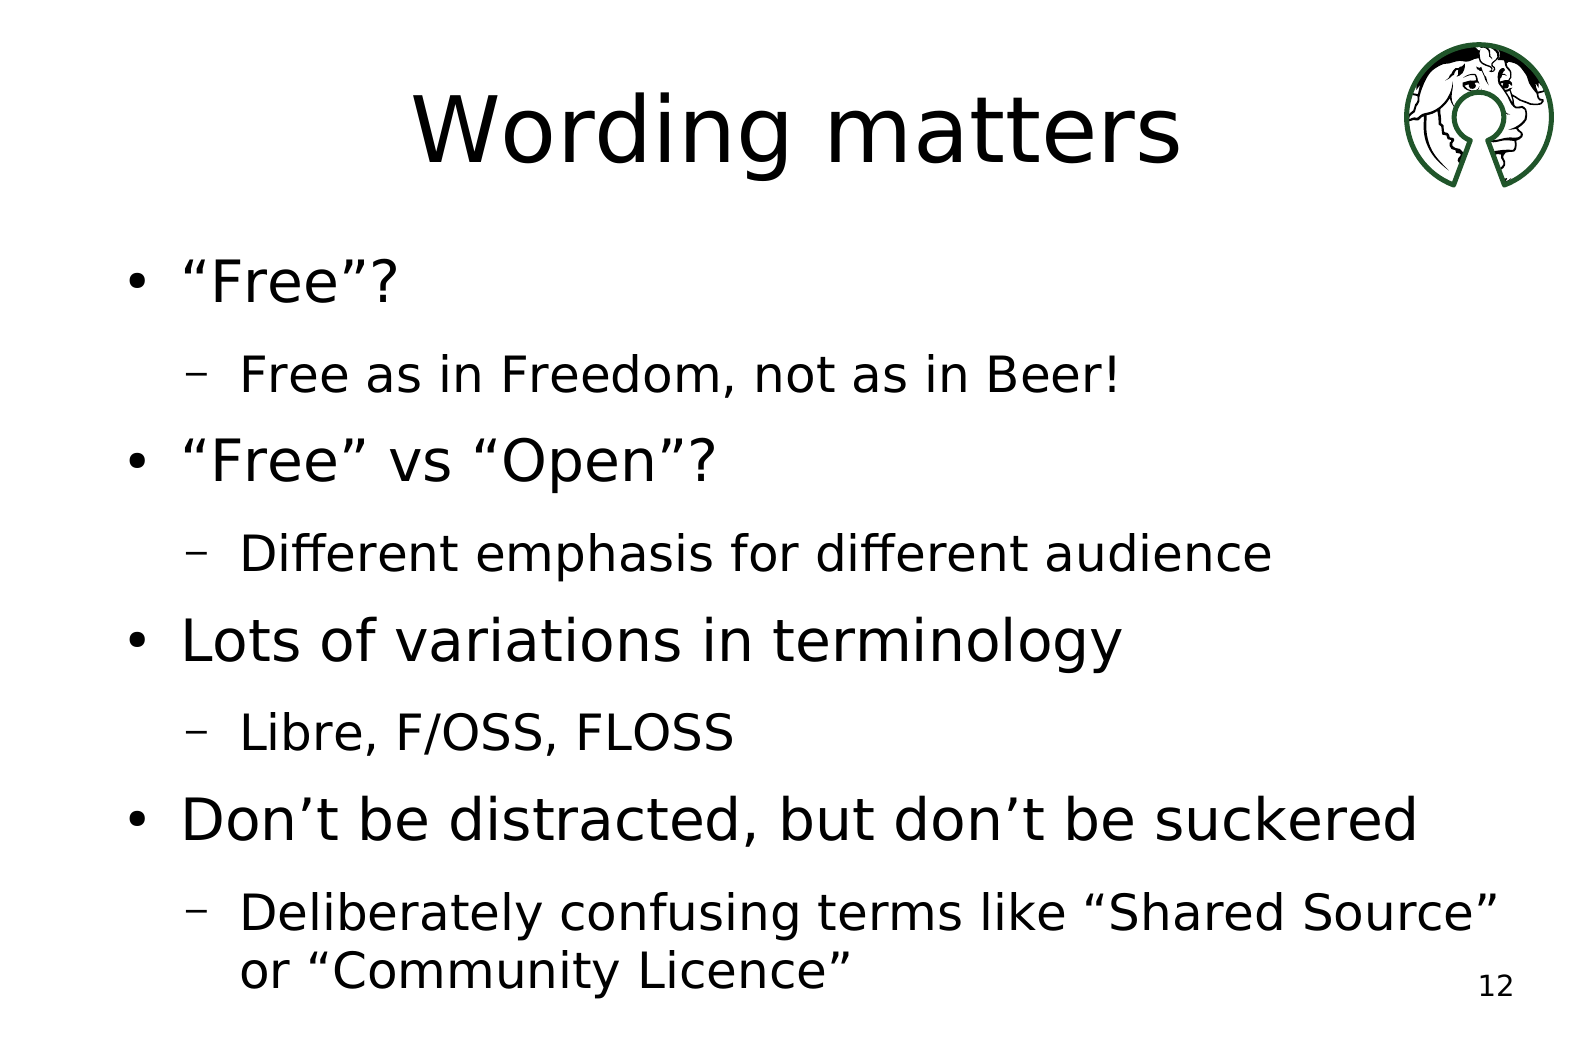

# Wording matters
“Free”?
Free as in Freedom, not as in Beer!
“Free” vs “Open”?
Different emphasis for different audience
Lots of variations in terminology
Libre, F/OSS, FLOSS
Don’t be distracted, but don’t be suckered
Deliberately confusing terms like “Shared Source” or “Community Licence”
12